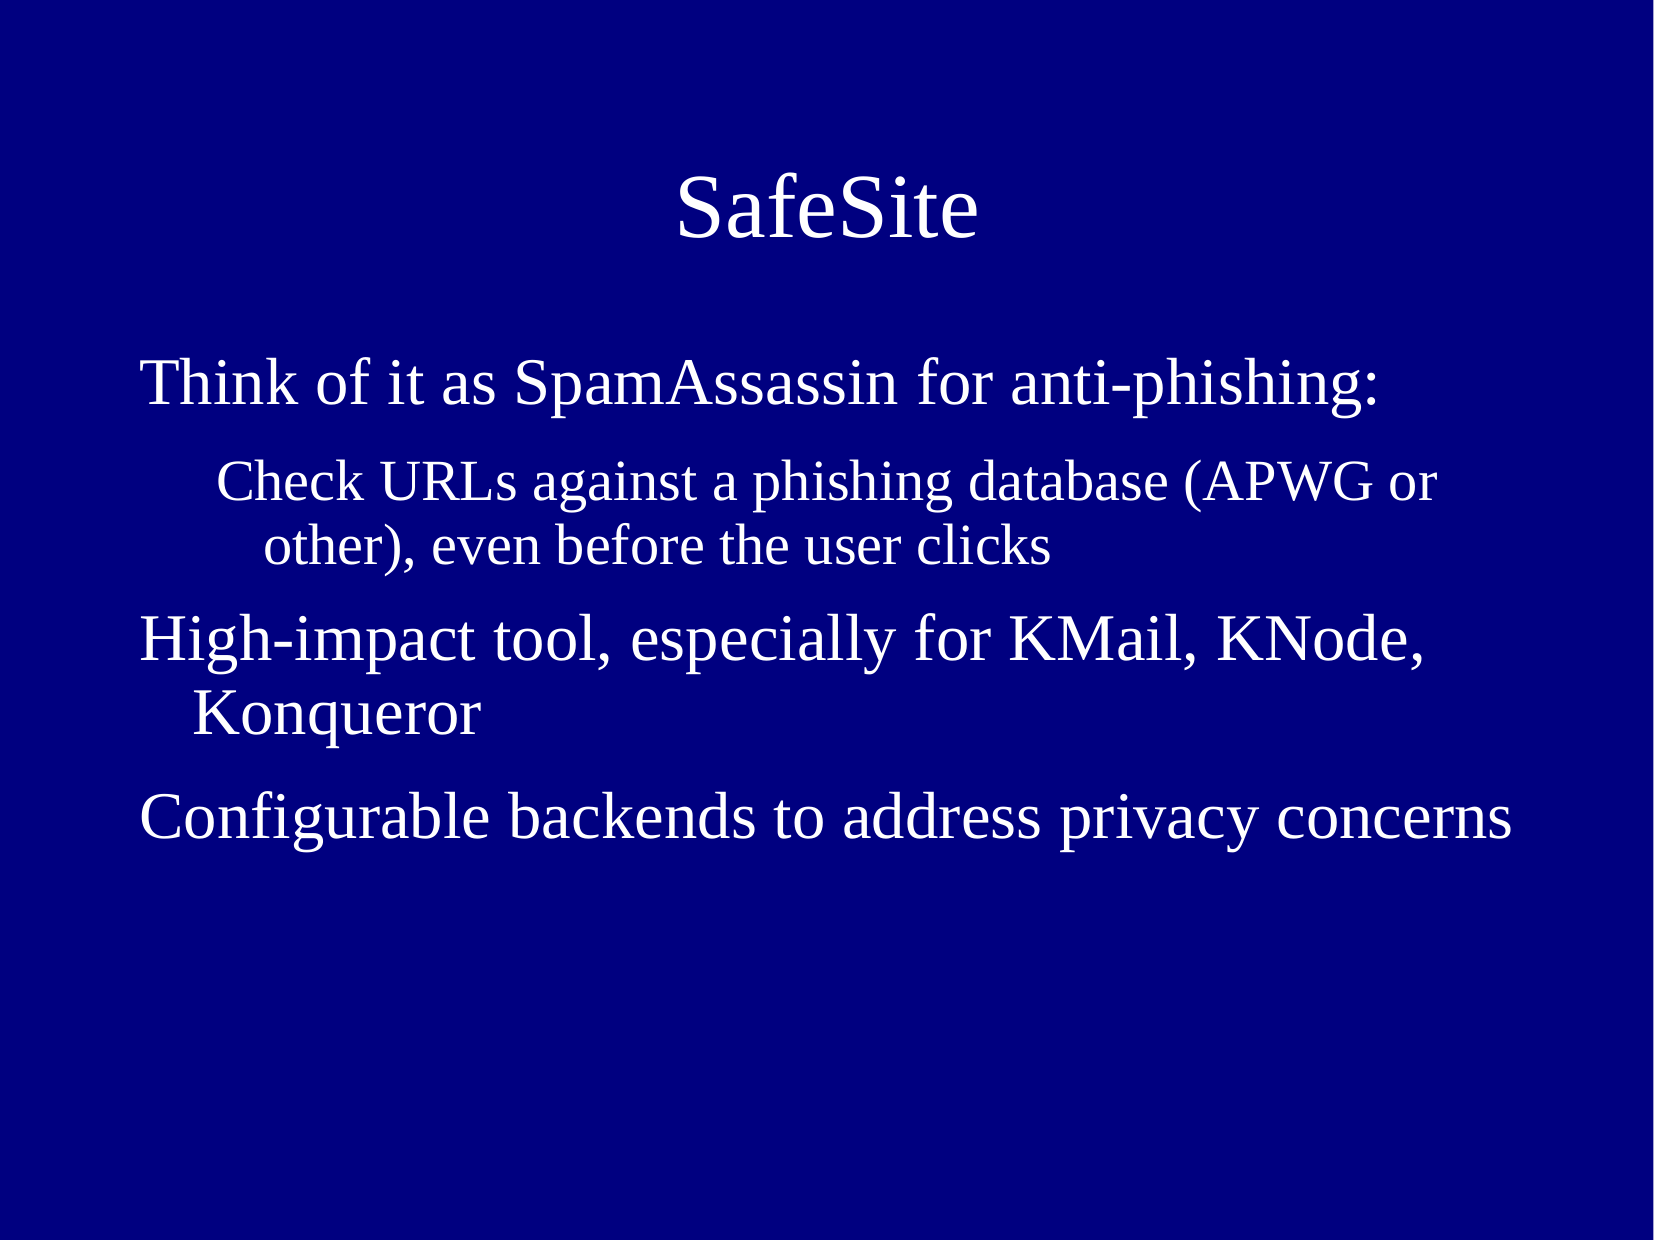

# SafeSite
Think of it as SpamAssassin for anti-phishing:
Check URLs against a phishing database (APWG or other), even before the user clicks
High-impact tool, especially for KMail, KNode, Konqueror
Configurable backends to address privacy concerns